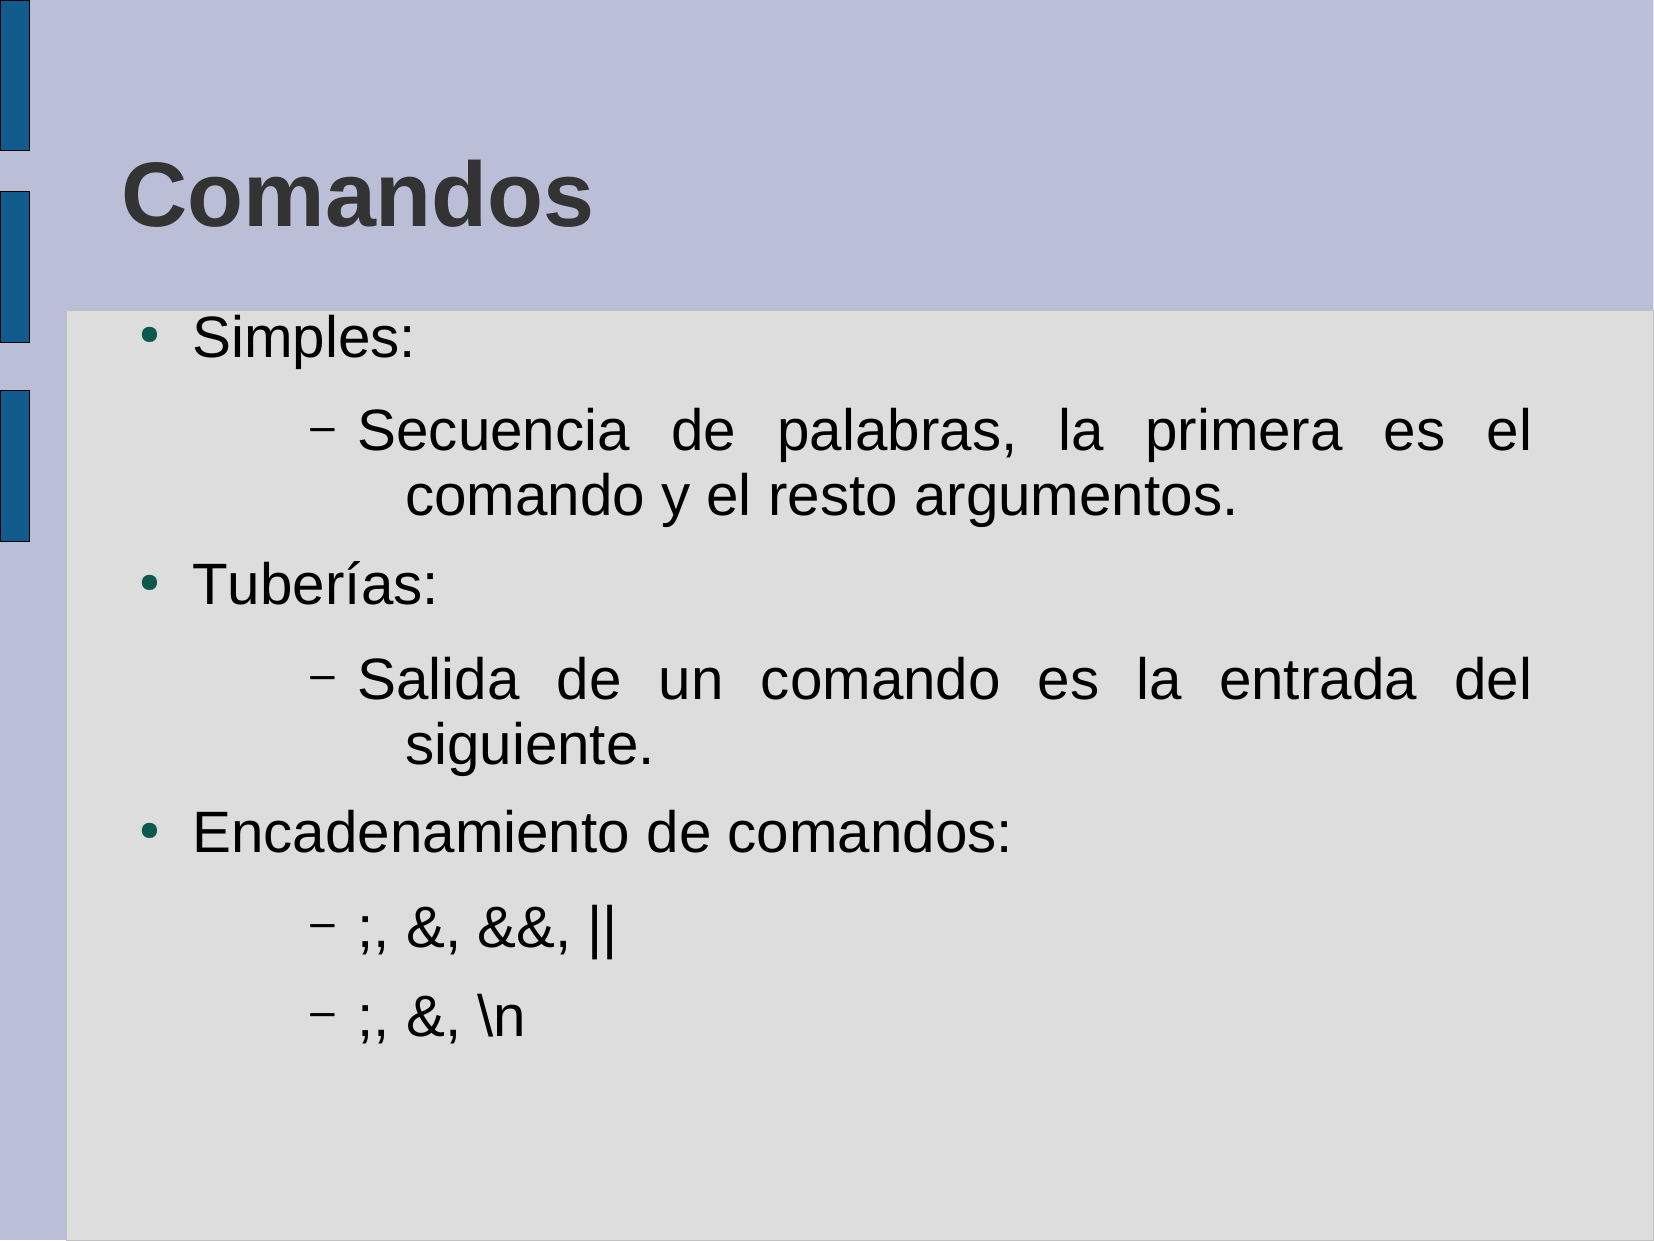

# Comandos
Simples:
Secuencia de palabras, la primera es el comando y el resto argumentos.
Tuberías:
Salida de un comando es la entrada del siguiente.
Encadenamiento de comandos:
;, &, &&, ||
;, &, \n